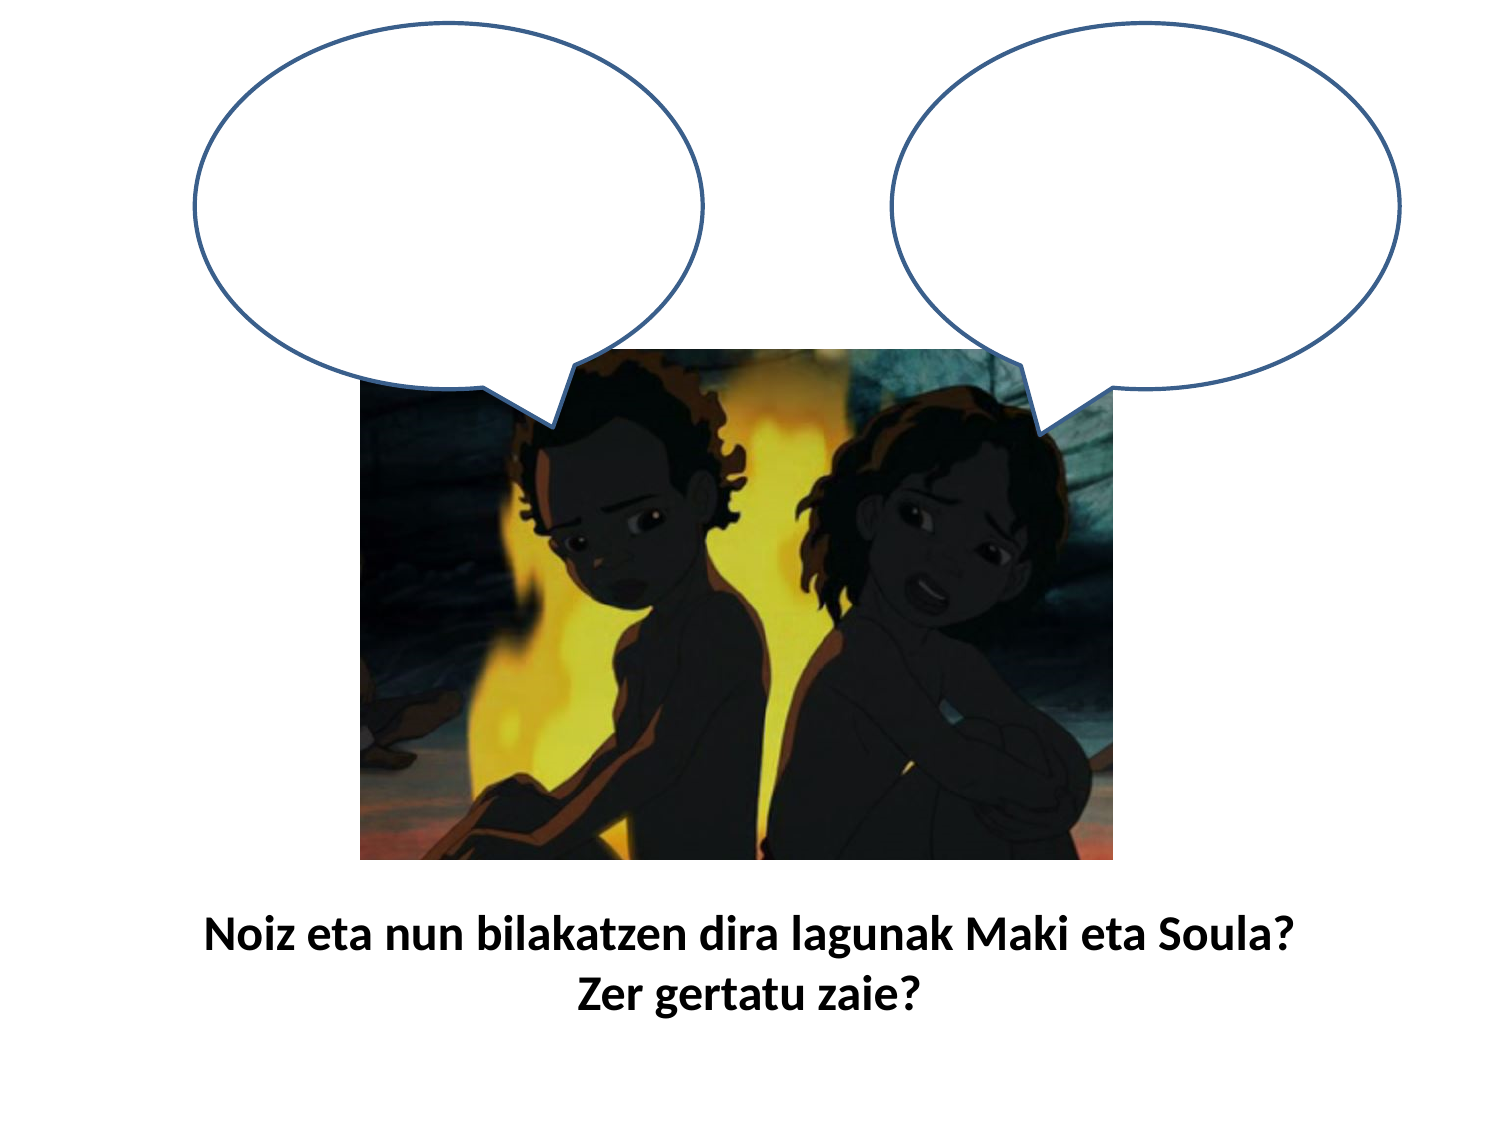

Noiz eta nun bilakatzen dira lagunak Maki eta Soula?
Zer gertatu zaie?